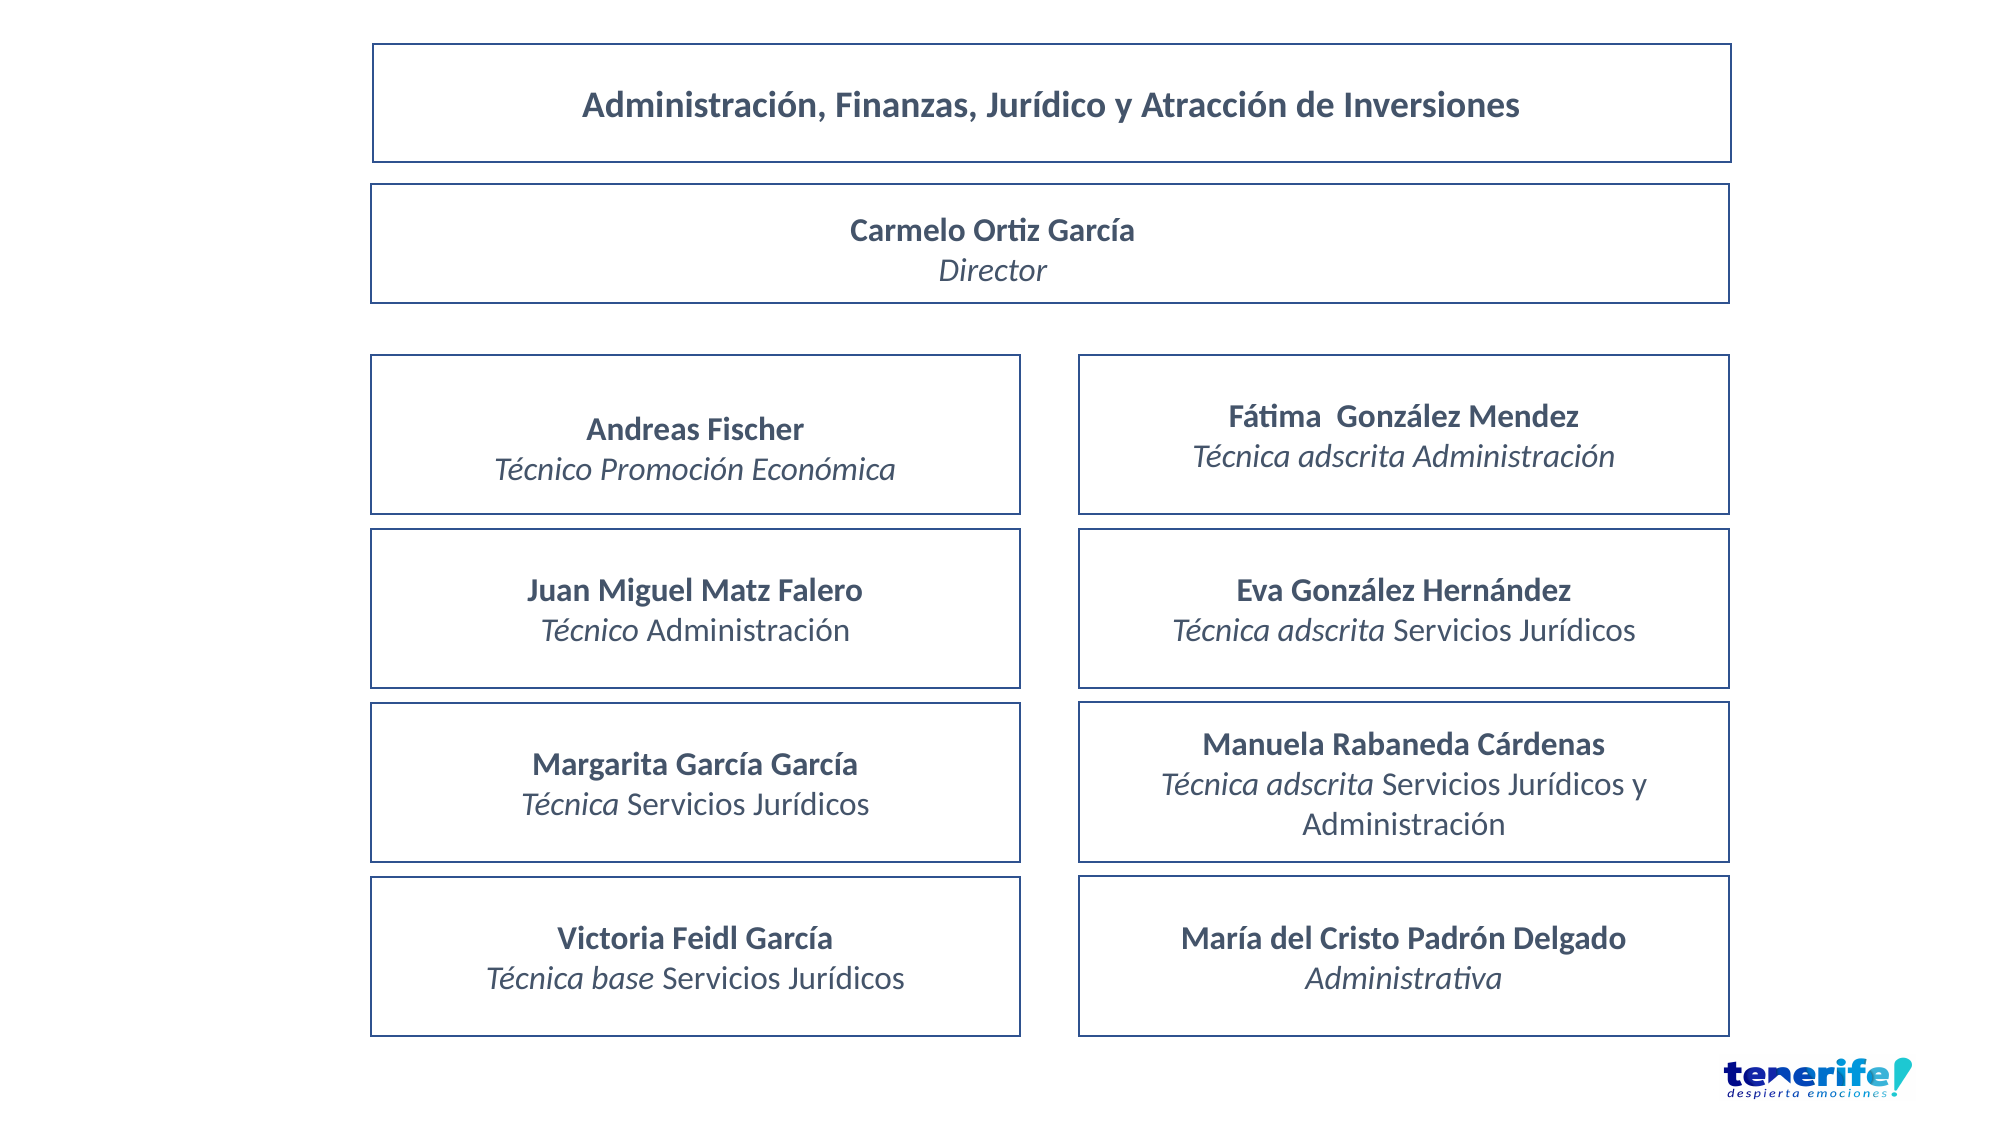

Administración, Finanzas, Jurídico y Atracción de Inversiones
Carmelo Ortiz García
Director
Andreas Fischer
Técnico Promoción Económica
Fátima González Mendez
Técnica adscrita Administración
Eva González Hernández
Técnica adscrita Servicios Jurídicos
Juan Miguel Matz Falero
Técnico Administración
Manuela Rabaneda Cárdenas
Técnica adscrita Servicios Jurídicos y Administración
Margarita García García
Técnica Servicios Jurídicos
María del Cristo Padrón Delgado
Administrativa
Victoria Feidl García
Técnica base Servicios Jurídicos